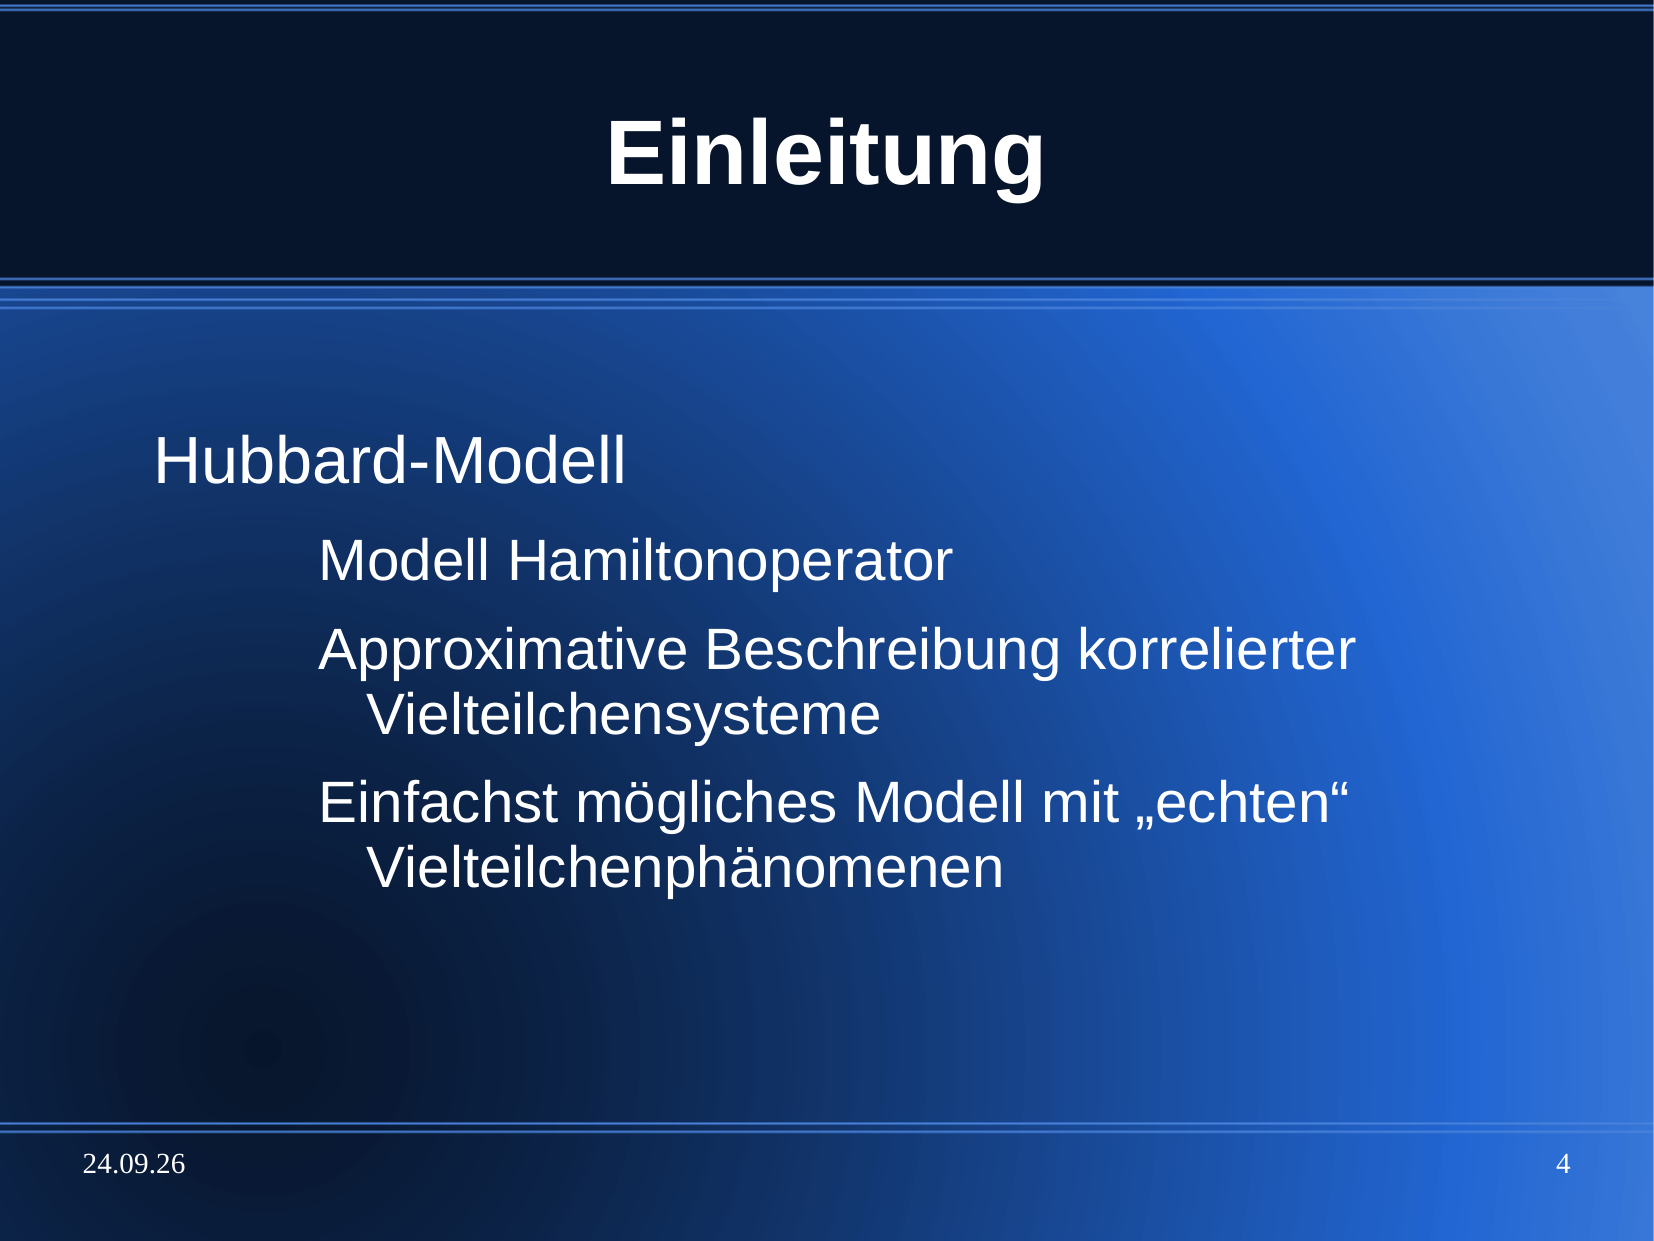

# Einleitung
Hubbard-Modell
Modell Hamiltonoperator
Approximative Beschreibung korrelierter Vielteilchensysteme
Einfachst mögliches Modell mit „echten“ Vielteilchenphänomenen
4